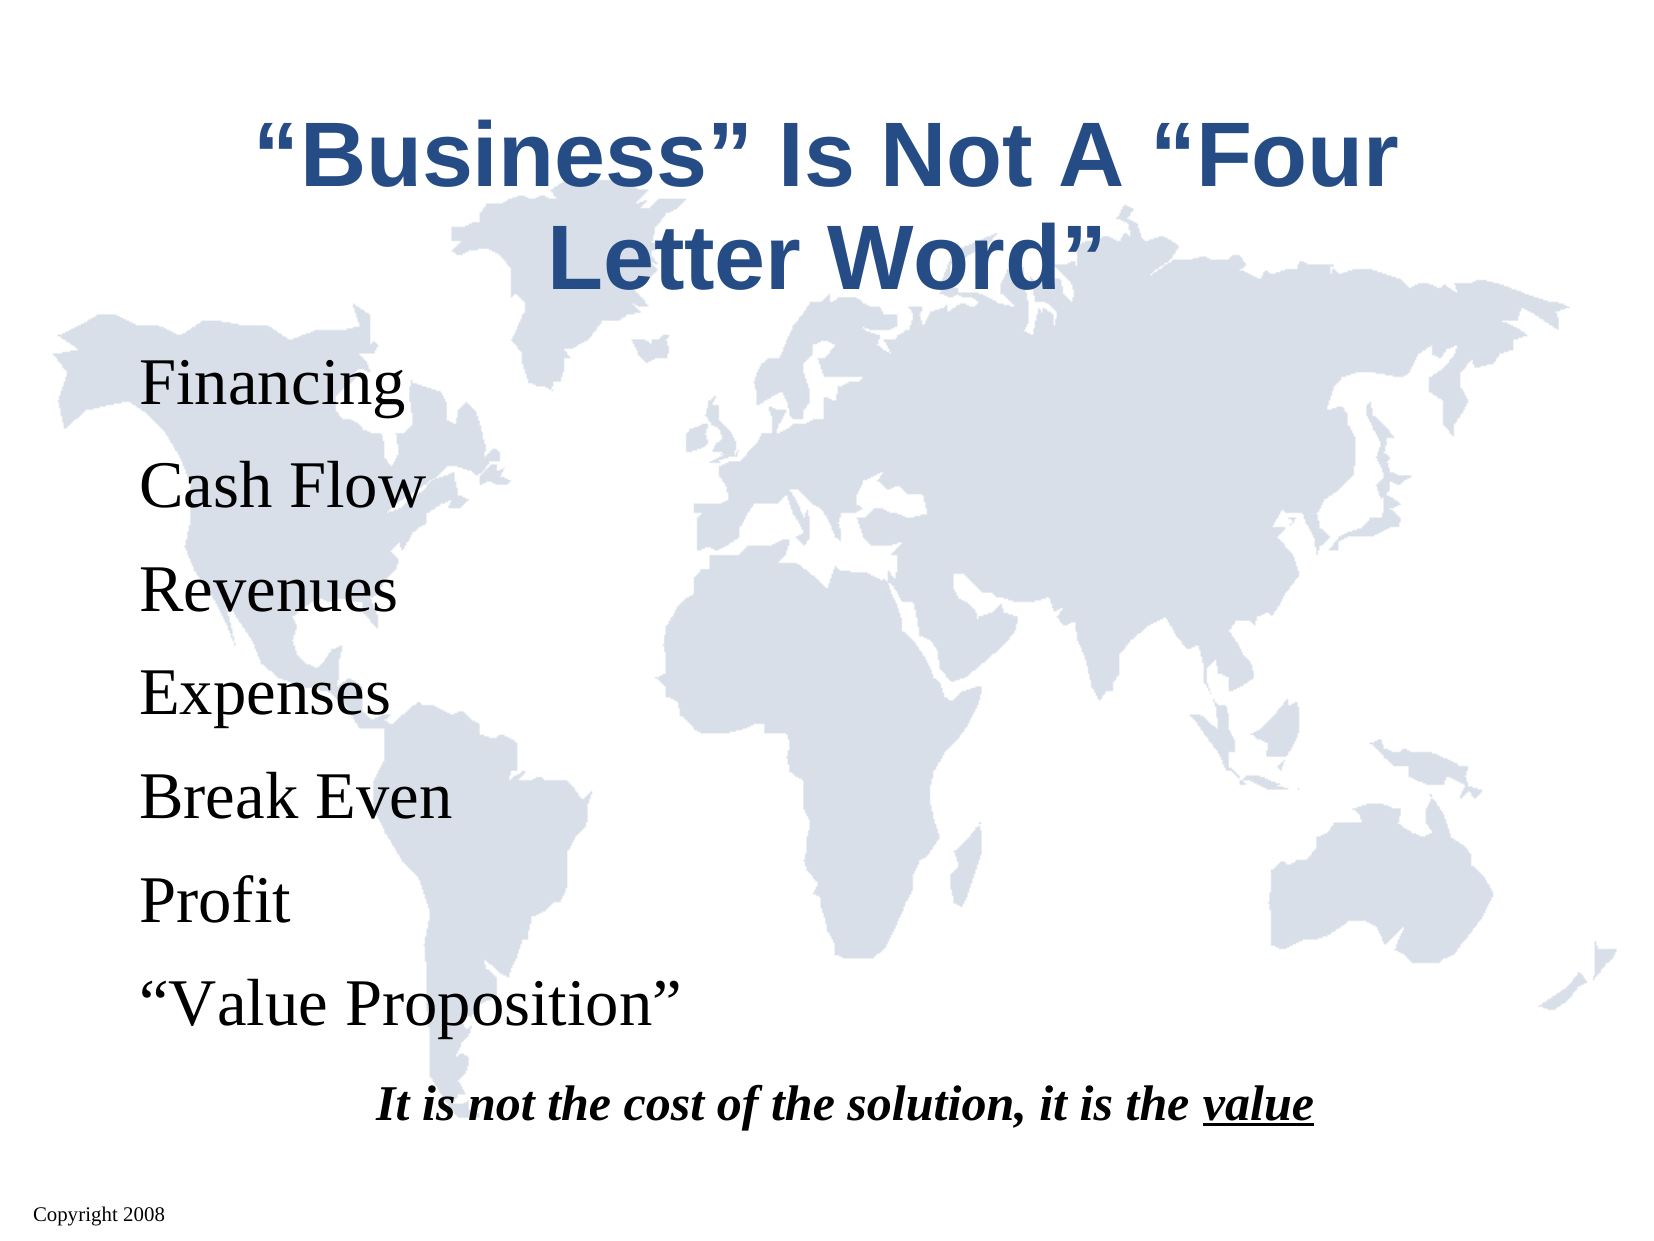

# “Business” Is Not A “Four Letter Word”
Financing
Cash Flow
Revenues
Expenses
Break Even
Profit
“Value Proposition”
It is not the cost of the solution, it is the value